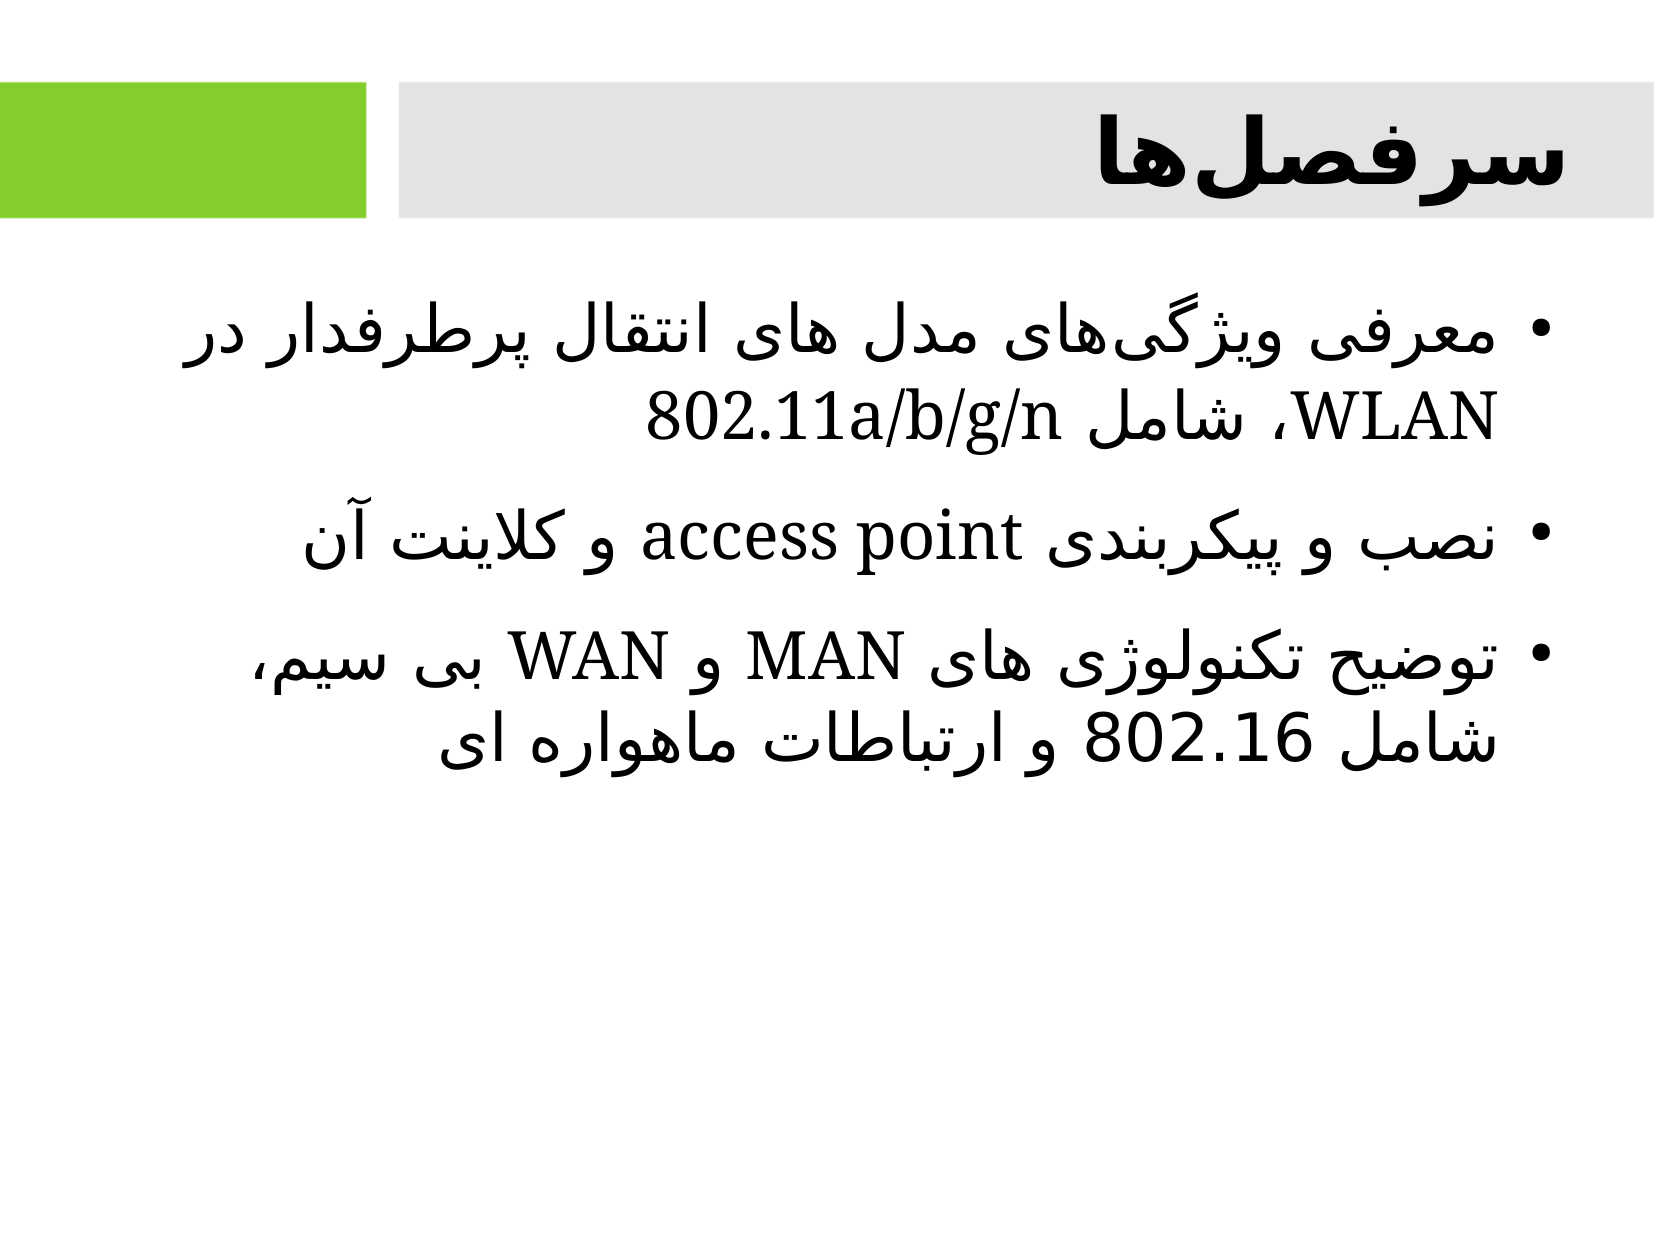

# سرفصل‌ها
معرفی ویژگی‌های مدل های انتقال پرطرفدار در WLAN، شامل 802.11a/b/g/n
نصب و پیکربندی access point و کلاینت آن
توضیح تکنولوژی های MAN و WAN بی سیم، شامل 802.16 و ارتباطات ماهواره ای